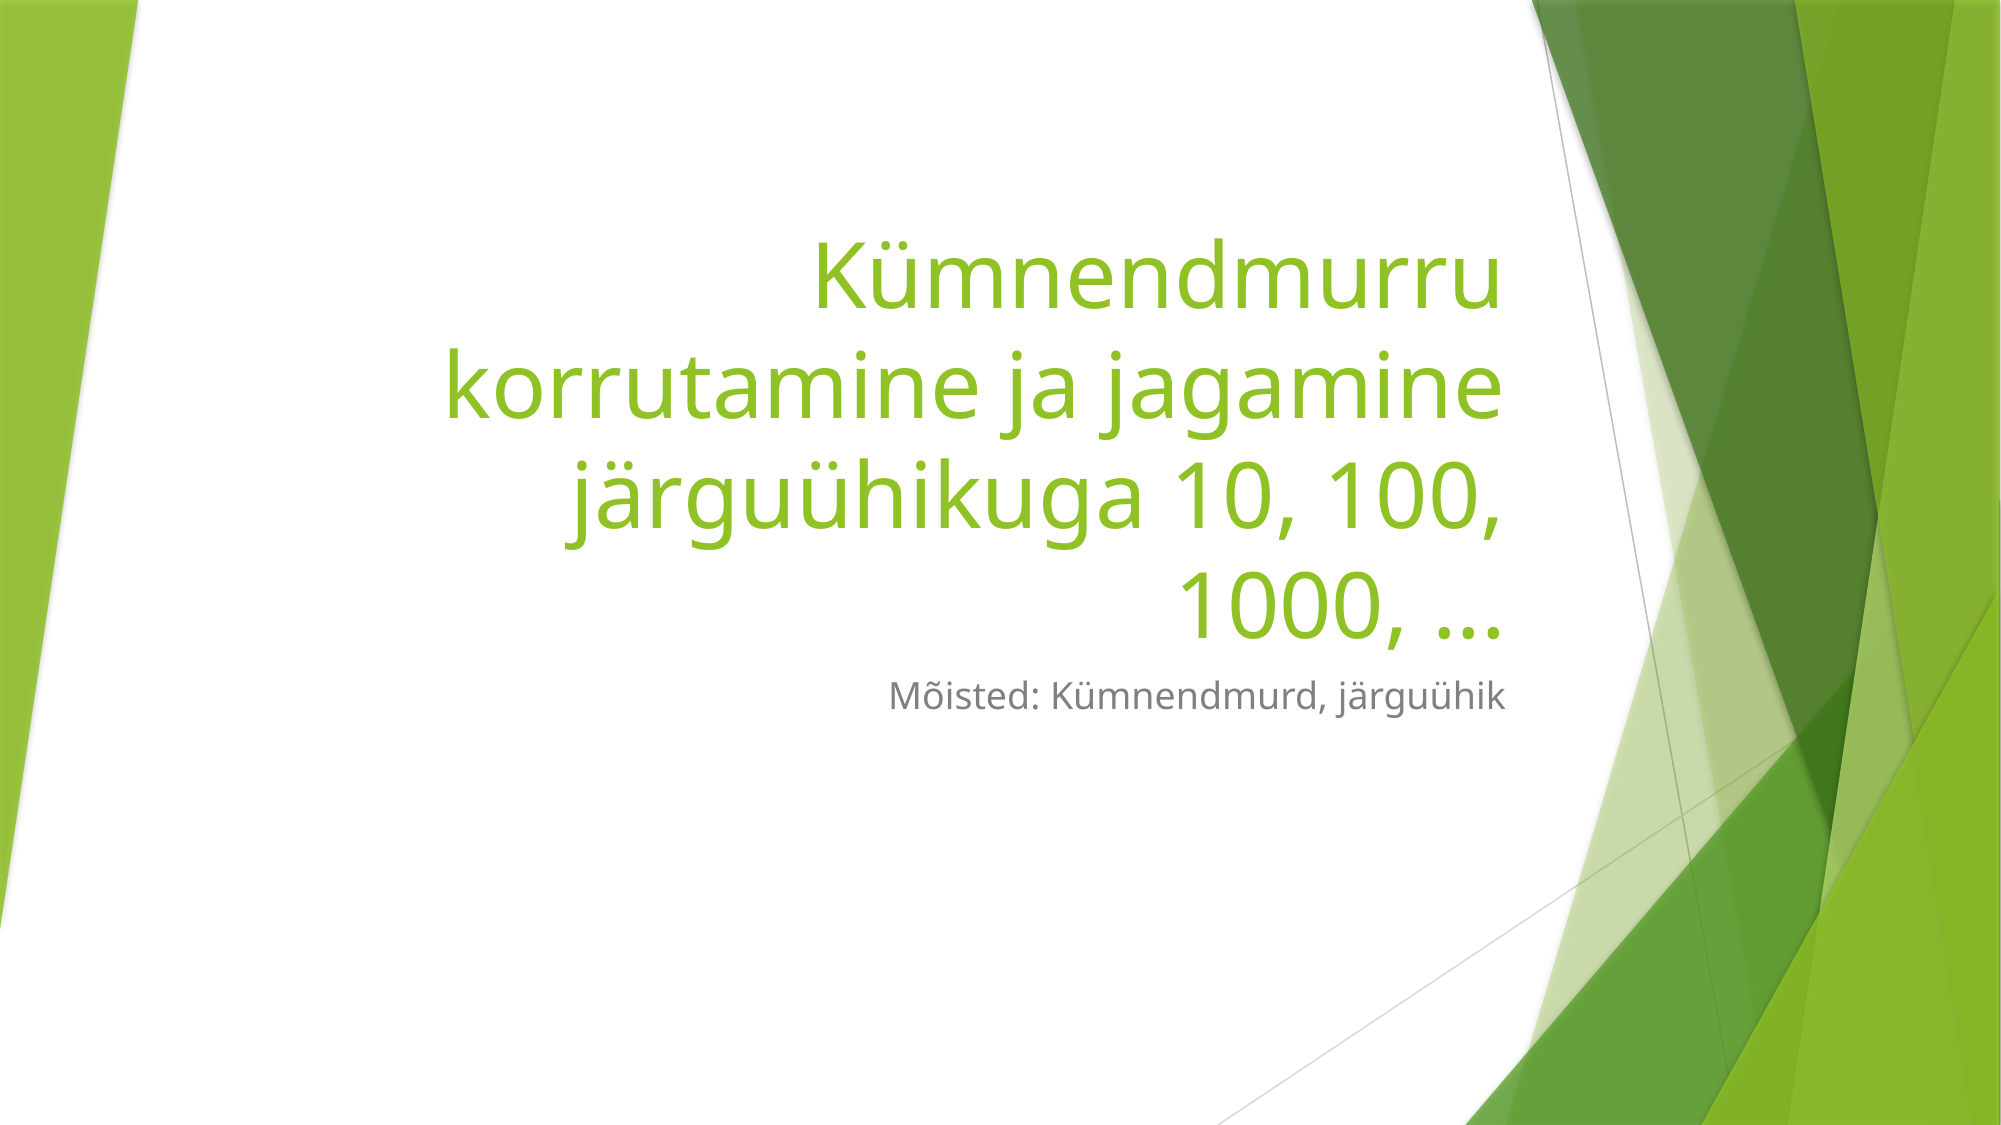

# Kümnendmurru korrutamine ja jagamine järguühikuga 10, 100, 1000, ...
Mõisted: Kümnendmurd, järguühik